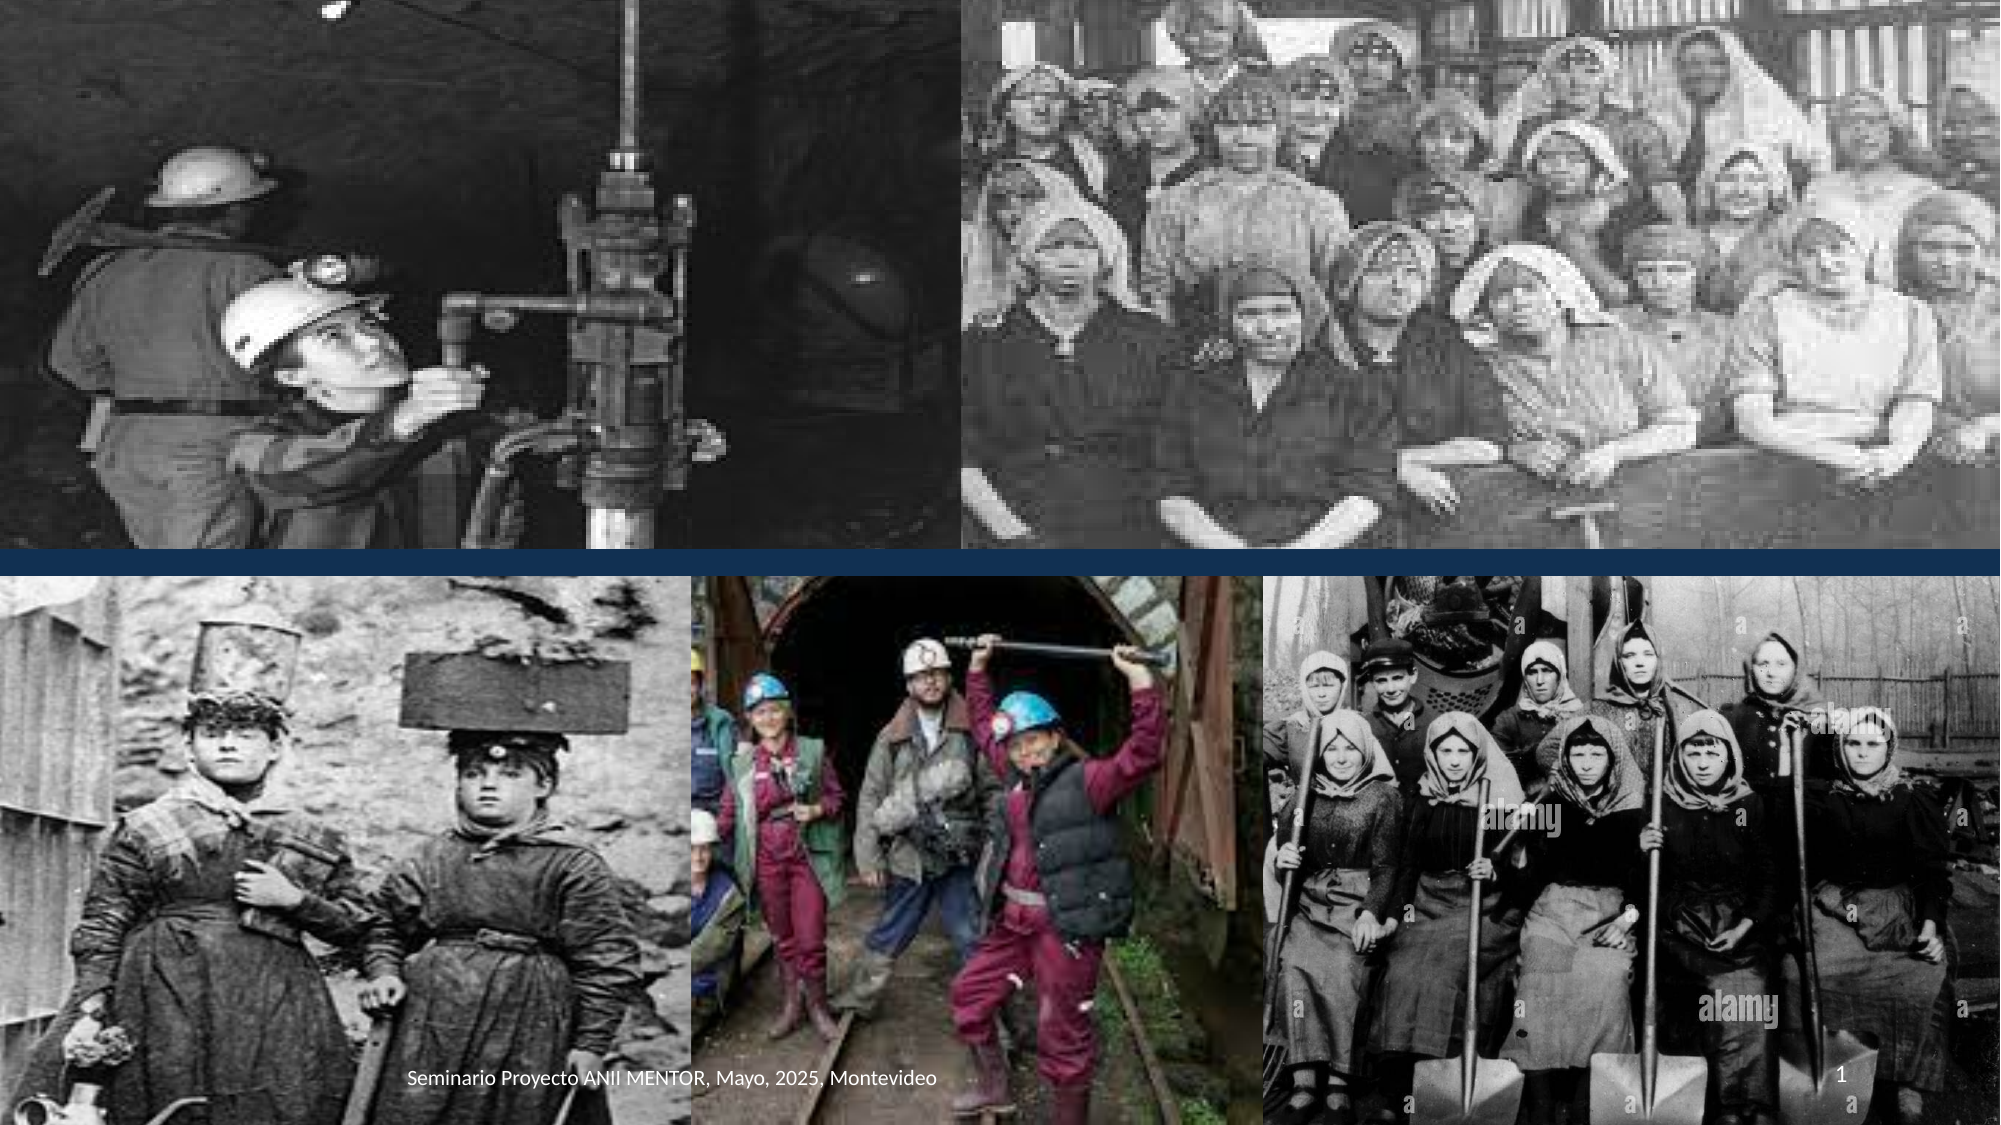

Seminario Proyecto ANII MENTOR, Mayo, 2025, Montevideo